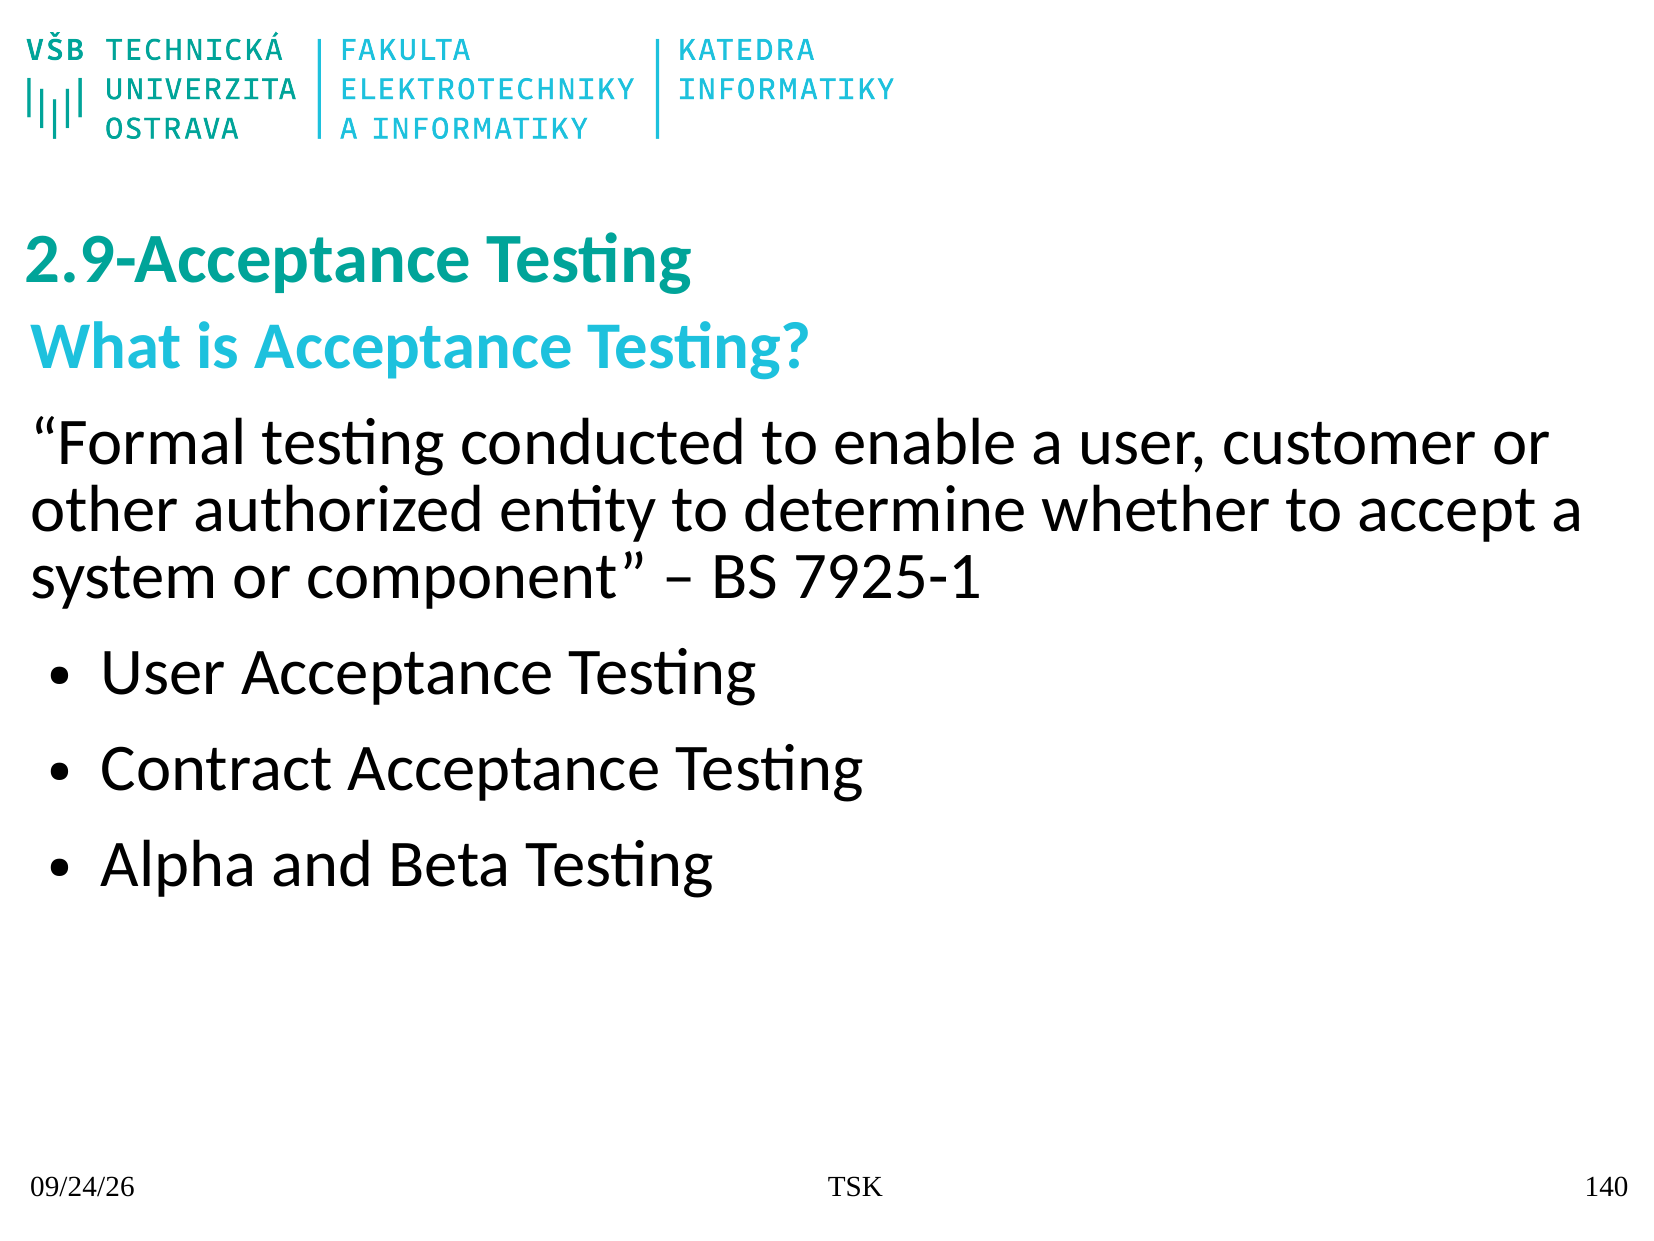

# 2.9-Acceptance Testing
What is Acceptance Testing?
“Formal testing conducted to enable a user, customer or other authorized entity to determine whether to accept a system or component” – BS 7925-1
User Acceptance Testing
Contract Acceptance Testing
Alpha and Beta Testing
TSK
140